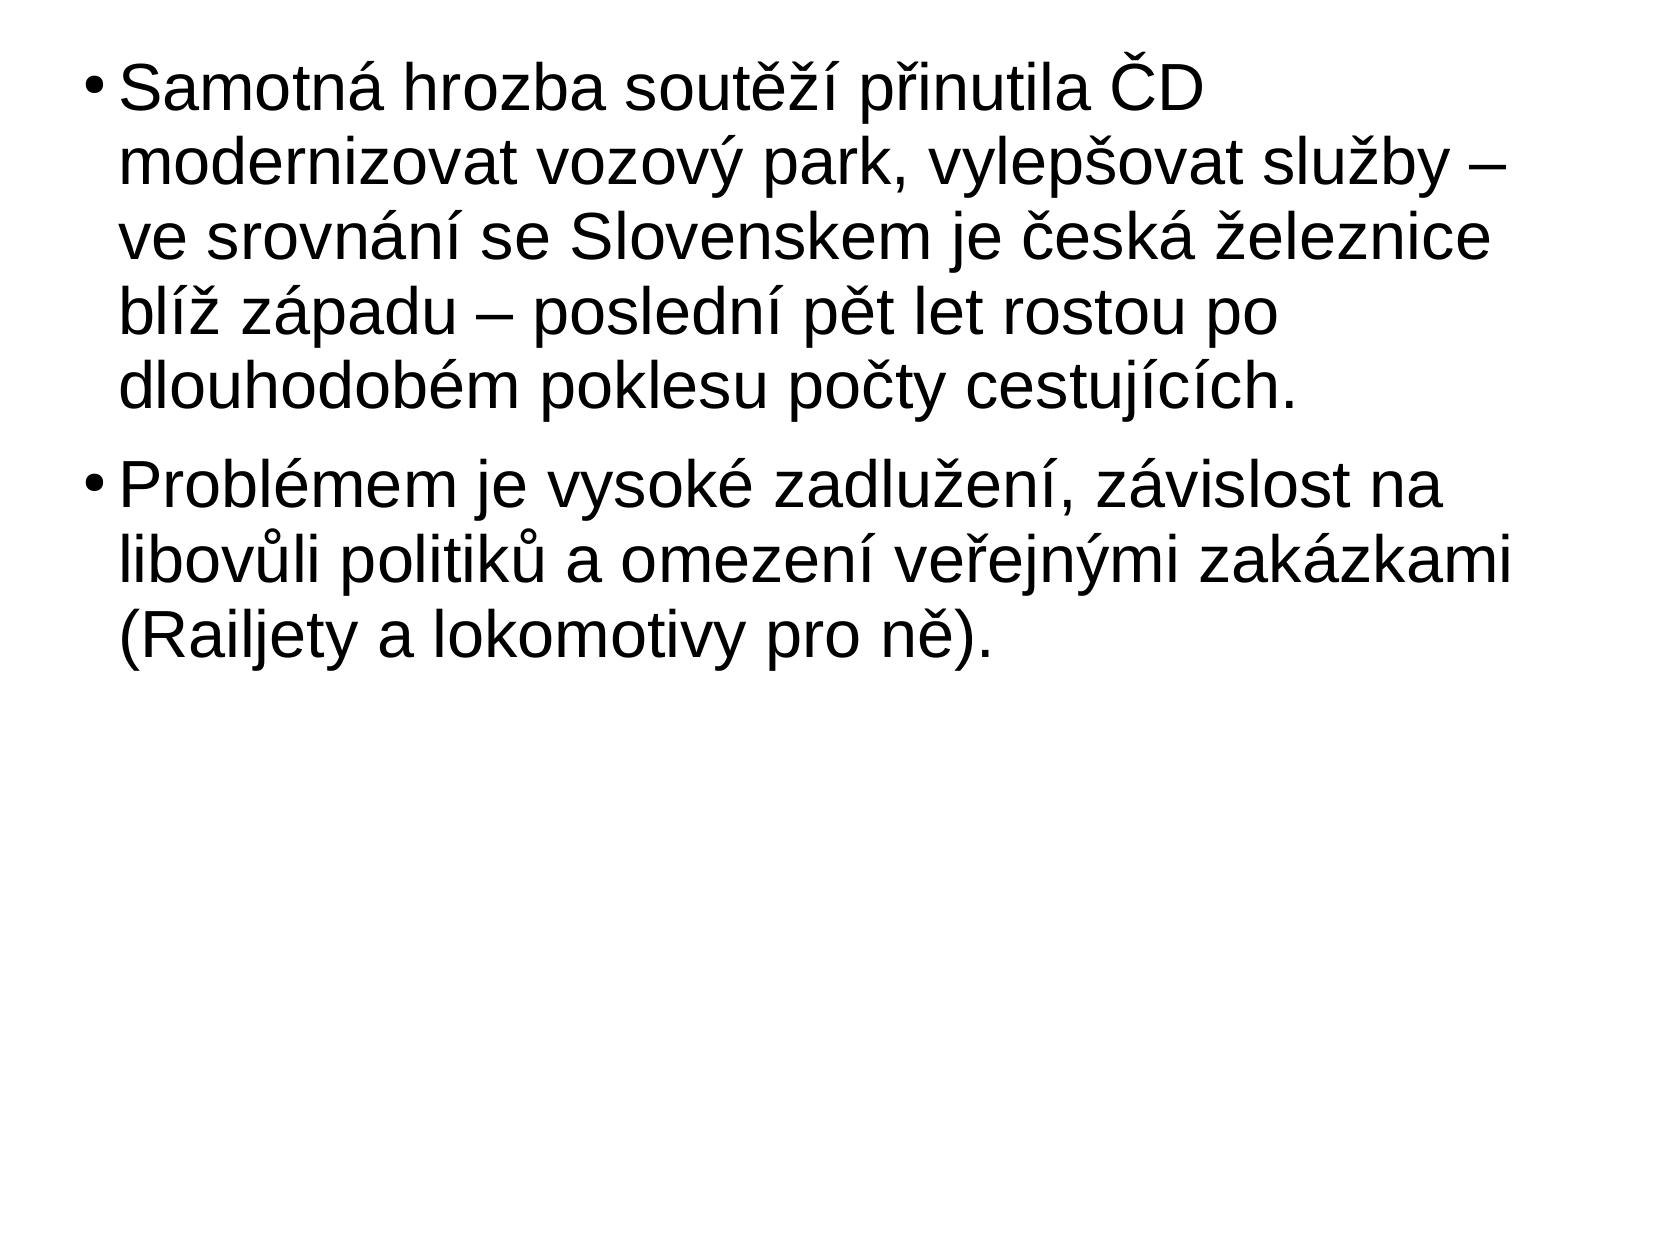

# Samotná hrozba soutěží přinutila ČD modernizovat vozový park, vylepšovat služby – ve srovnání se Slovenskem je česká železnice blíž západu – poslední pět let rostou po dlouhodobém poklesu počty cestujících.
Problémem je vysoké zadlužení, závislost na libovůli politiků a omezení veřejnými zakázkami (Railjety a lokomotivy pro ně).